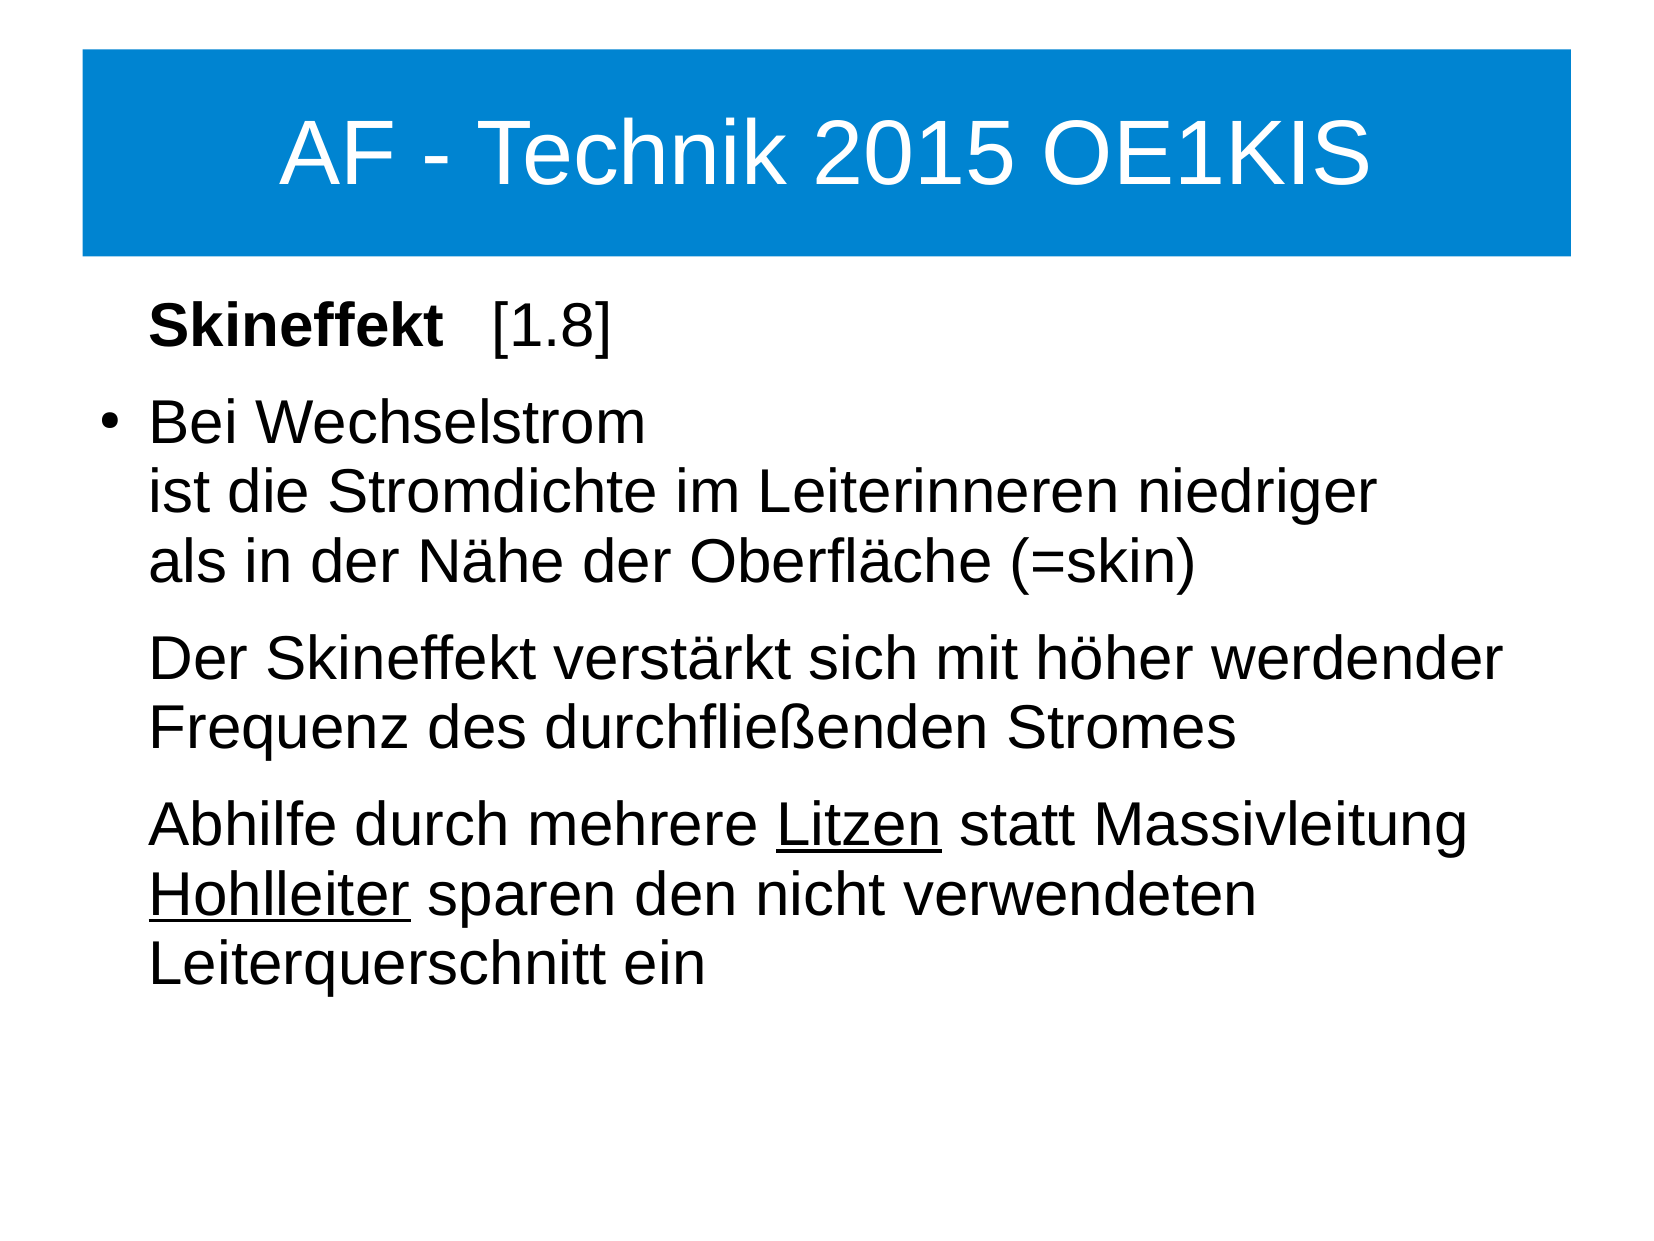

# AF - Technik 2015 OE1KIS
Skineffekt												[1.8]
Bei Wechselstrom
ist die Stromdichte im Leiterinneren niedriger
als in der Nähe der Oberfläche (=skin)
Der Skineffekt verstärkt sich mit höher werdender Frequenz des durchfließenden Stromes
Abhilfe durch mehrere Litzen statt Massivleitung
Hohlleiter sparen den nicht verwendeten Leiterquerschnitt ein